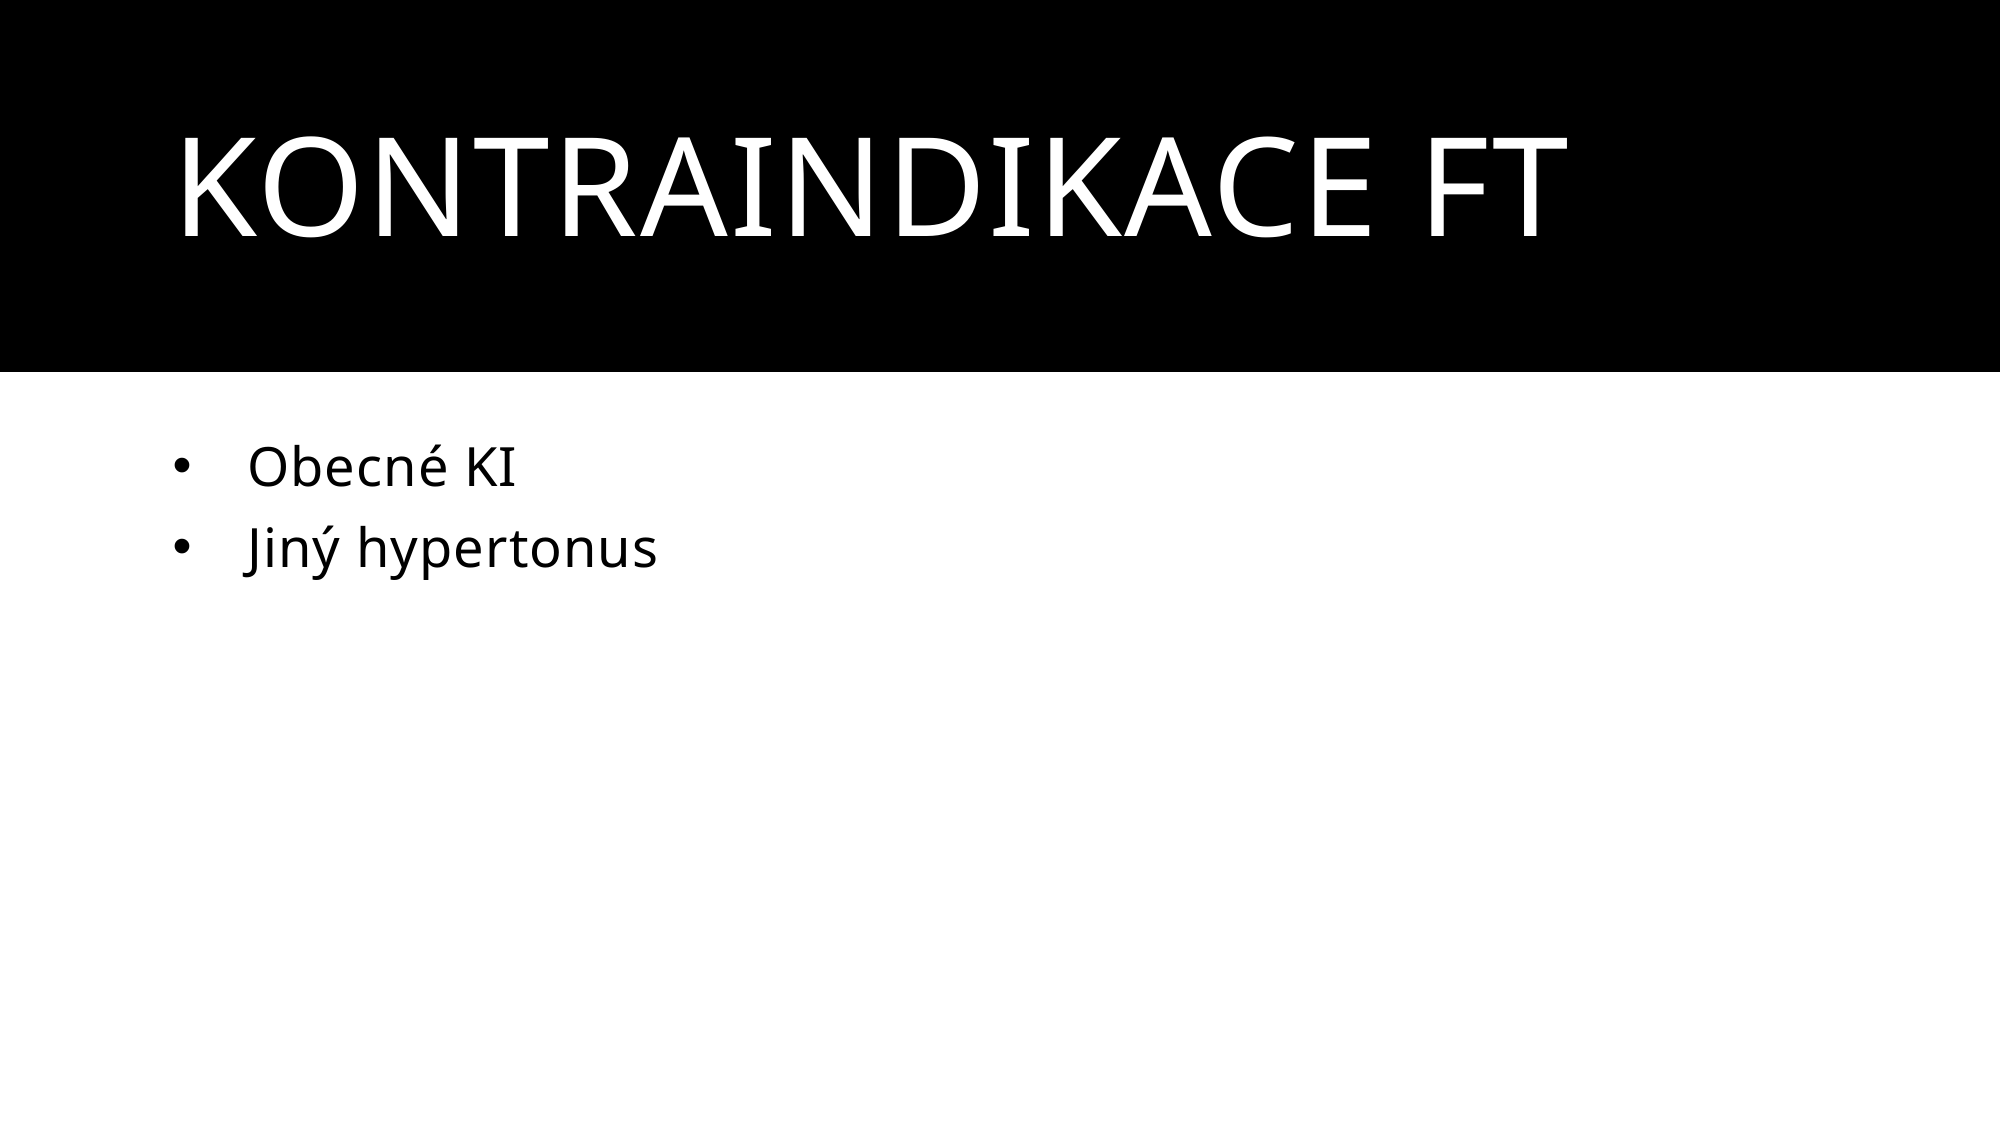

# Kontraindikace ft
Obecné KI
Jiný hypertonus